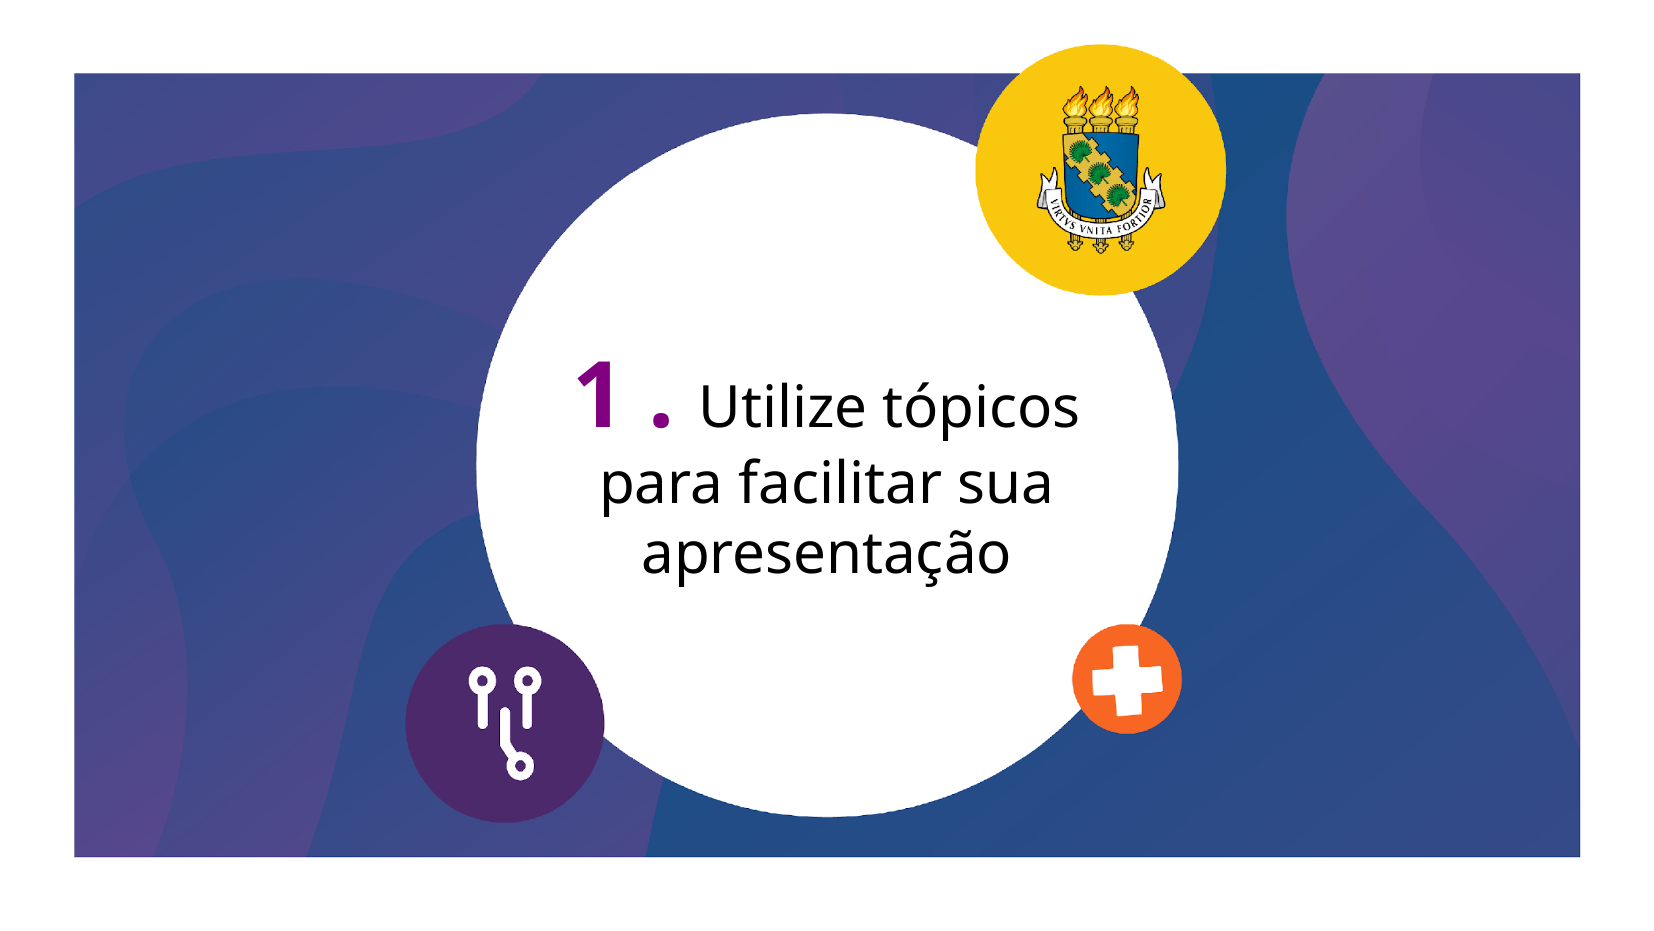

1 . Utilize tópicos
para facilitar sua apresentação